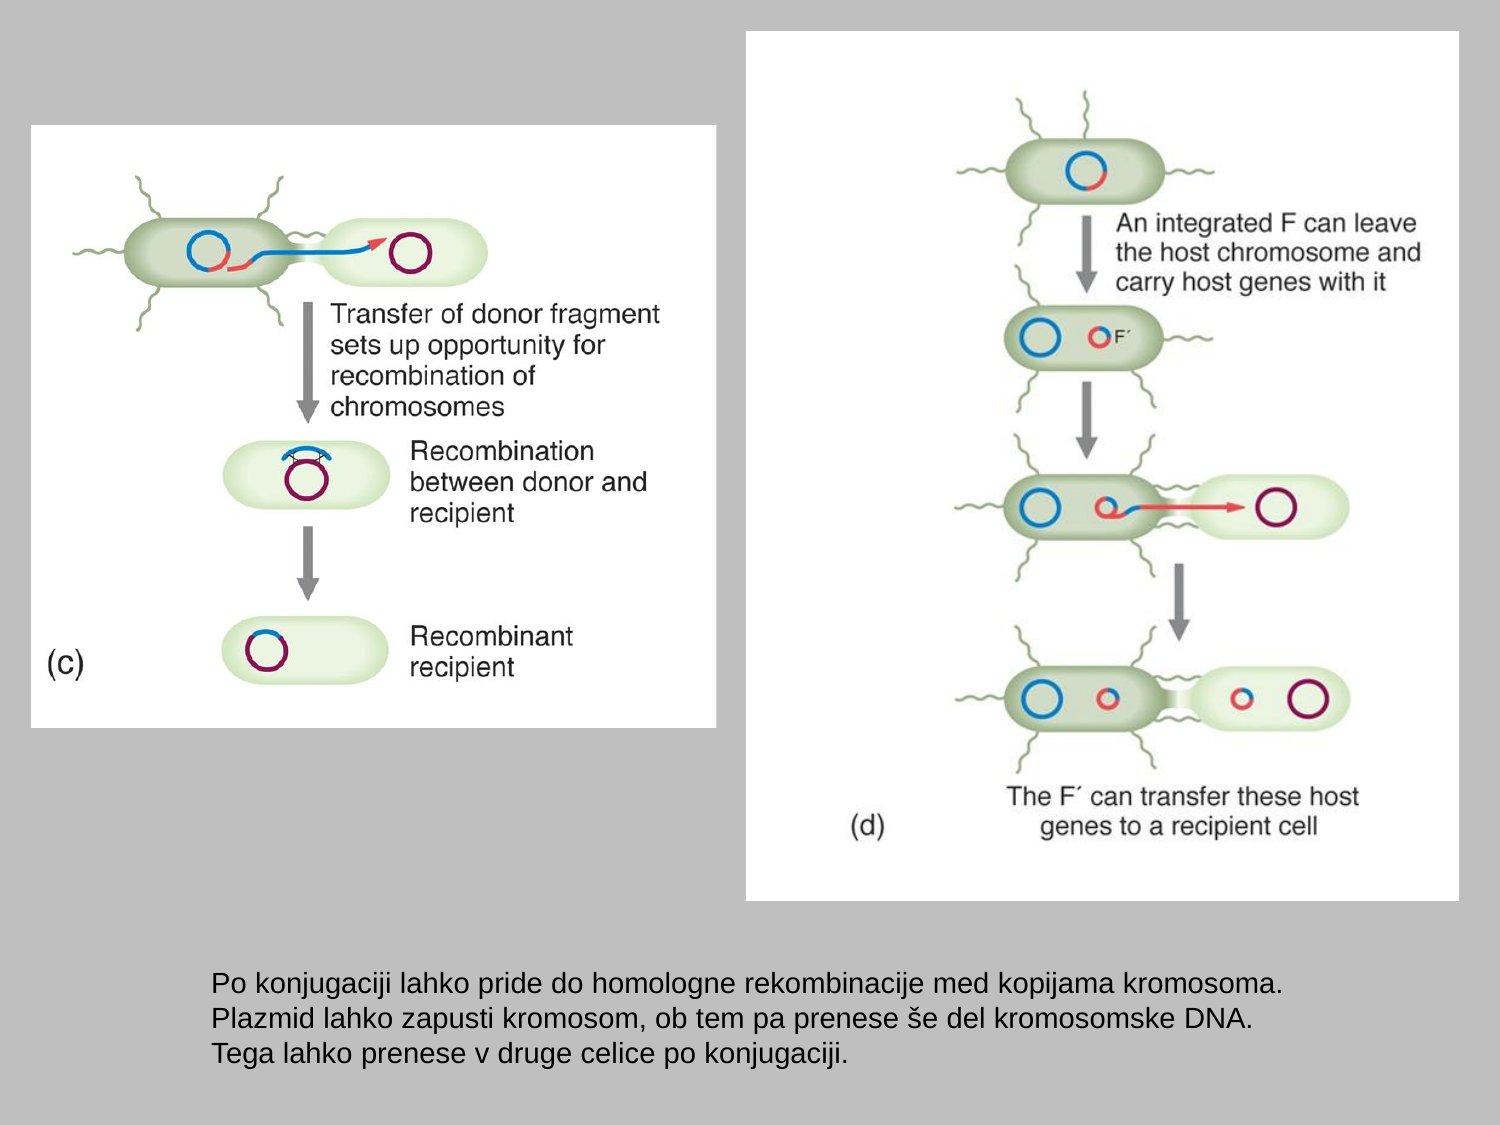

Po konjugaciji lahko pride do homologne rekombinacije med kopijama kromosoma.
Plazmid lahko zapusti kromosom, ob tem pa prenese še del kromosomske DNA.
Tega lahko prenese v druge celice po konjugaciji.